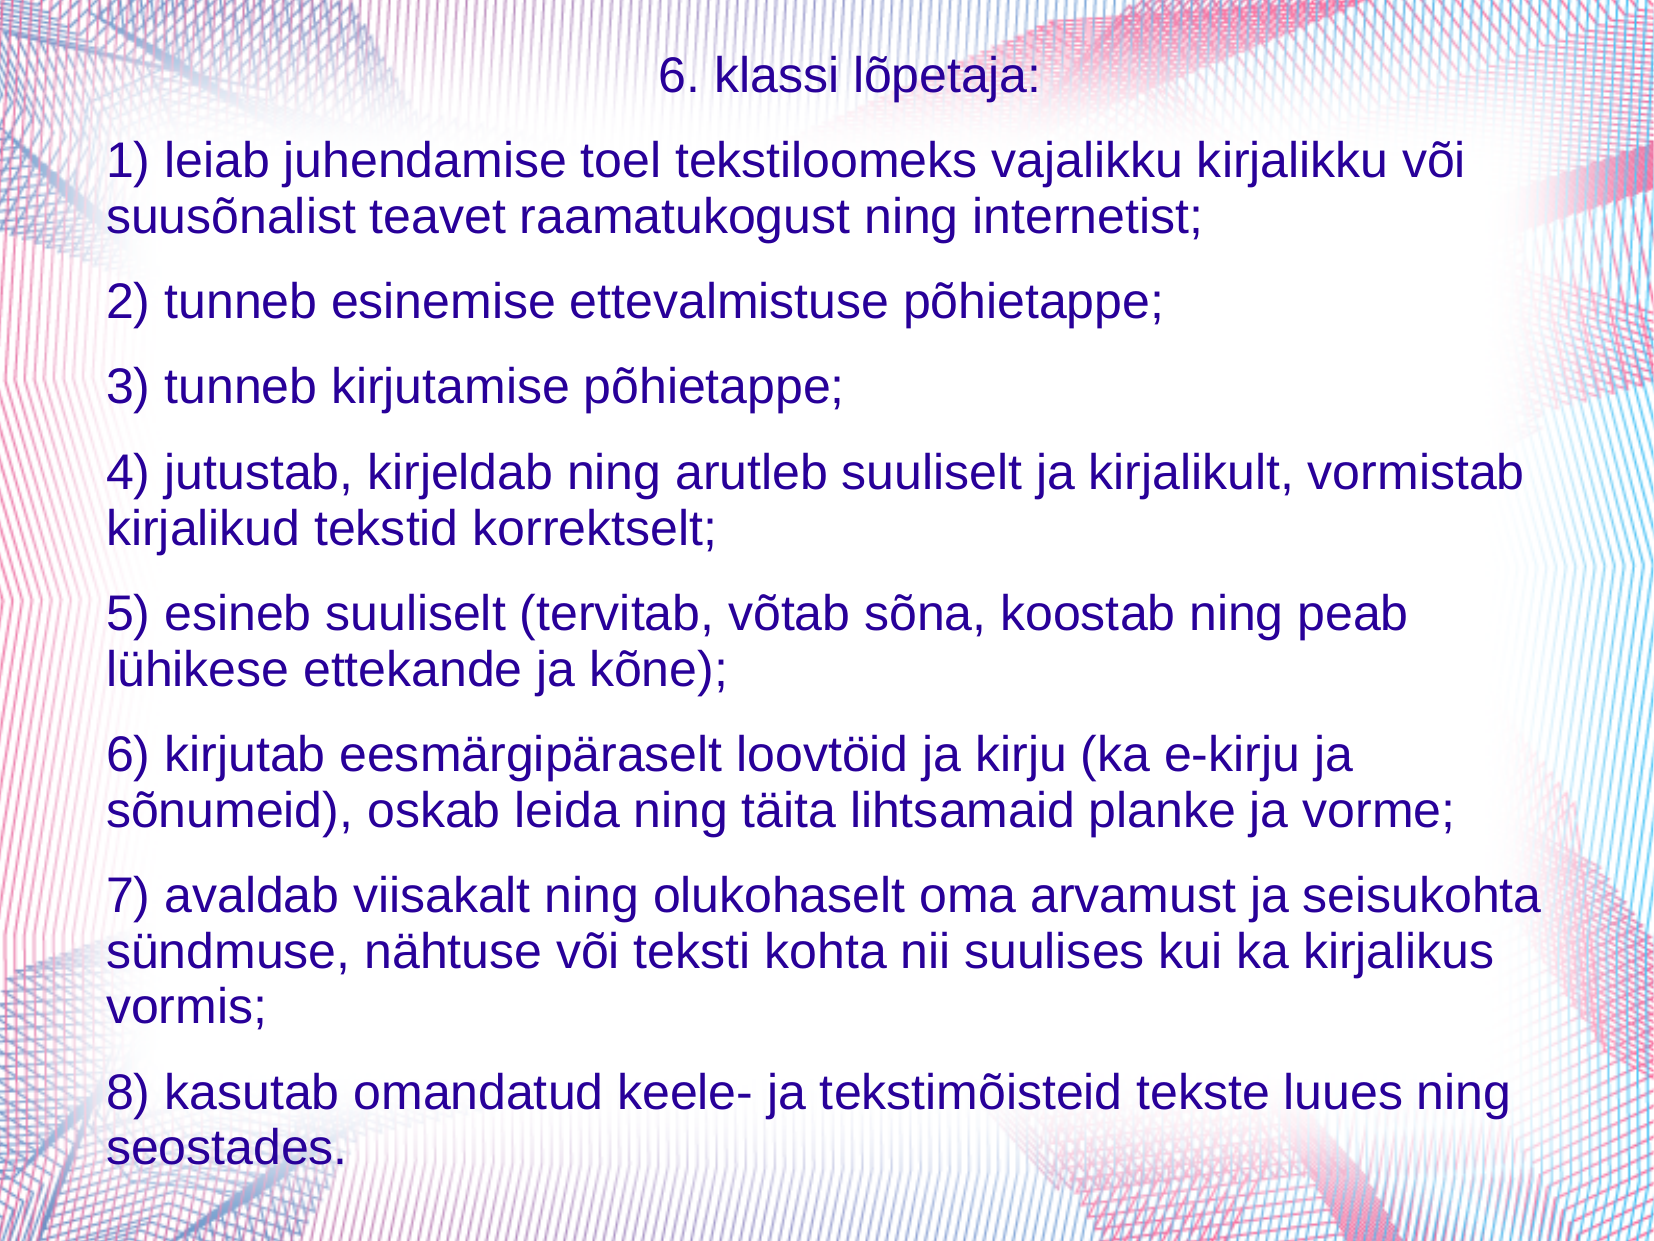

# 6. klassi lõpetaja:
1) leiab juhendamise toel tekstiloomeks vajalikku kirjalikku või suusõnalist teavet raamatukogust ning internetist;
2) tunneb esinemise ettevalmistuse põhietappe;
3) tunneb kirjutamise põhietappe;
4) jutustab, kirjeldab ning arutleb suuliselt ja kirjalikult, vormistab kirjalikud tekstid korrektselt;
5) esineb suuliselt (tervitab, võtab sõna, koostab ning peab lühikese ettekande ja kõne);
6) kirjutab eesmärgipäraselt loovtöid ja kirju (ka e-kirju ja sõnumeid), oskab leida ning täita lihtsamaid planke ja vorme;
7) avaldab viisakalt ning olukohaselt oma arvamust ja seisukohta sündmuse, nähtuse või teksti kohta nii suulises kui ka kirjalikus vormis;
8) kasutab omandatud keele- ja tekstimõisteid tekste luues ning seostades.